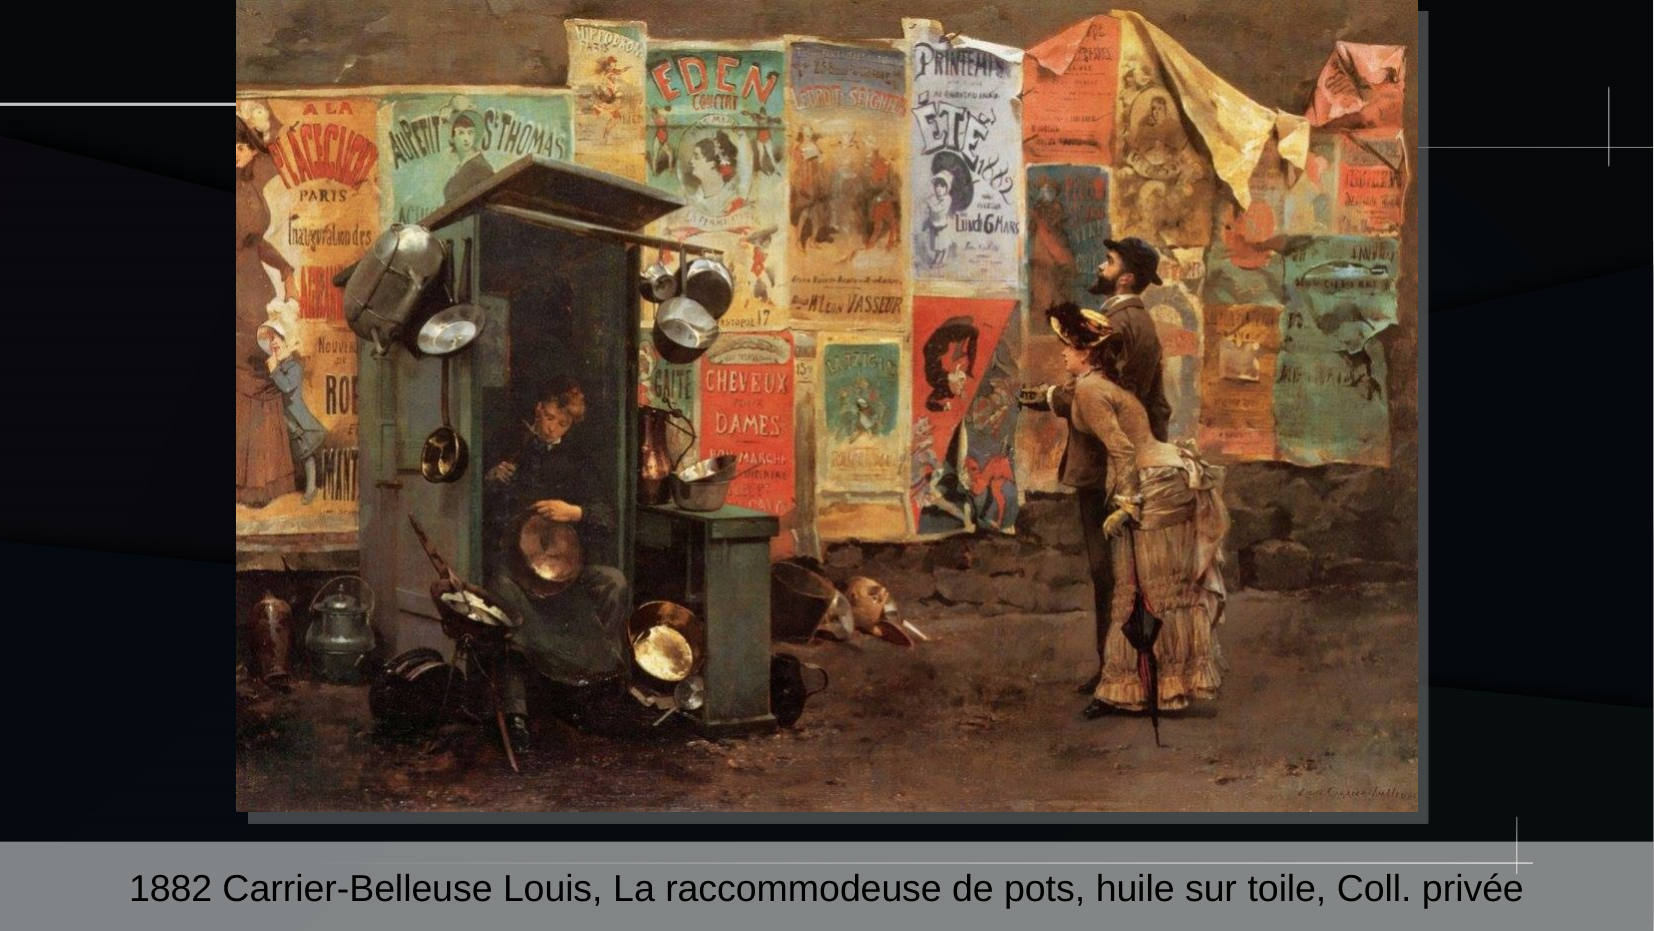

1882 Carrier-Belleuse Louis, La raccommodeuse de pots, huile sur toile, Coll. privée